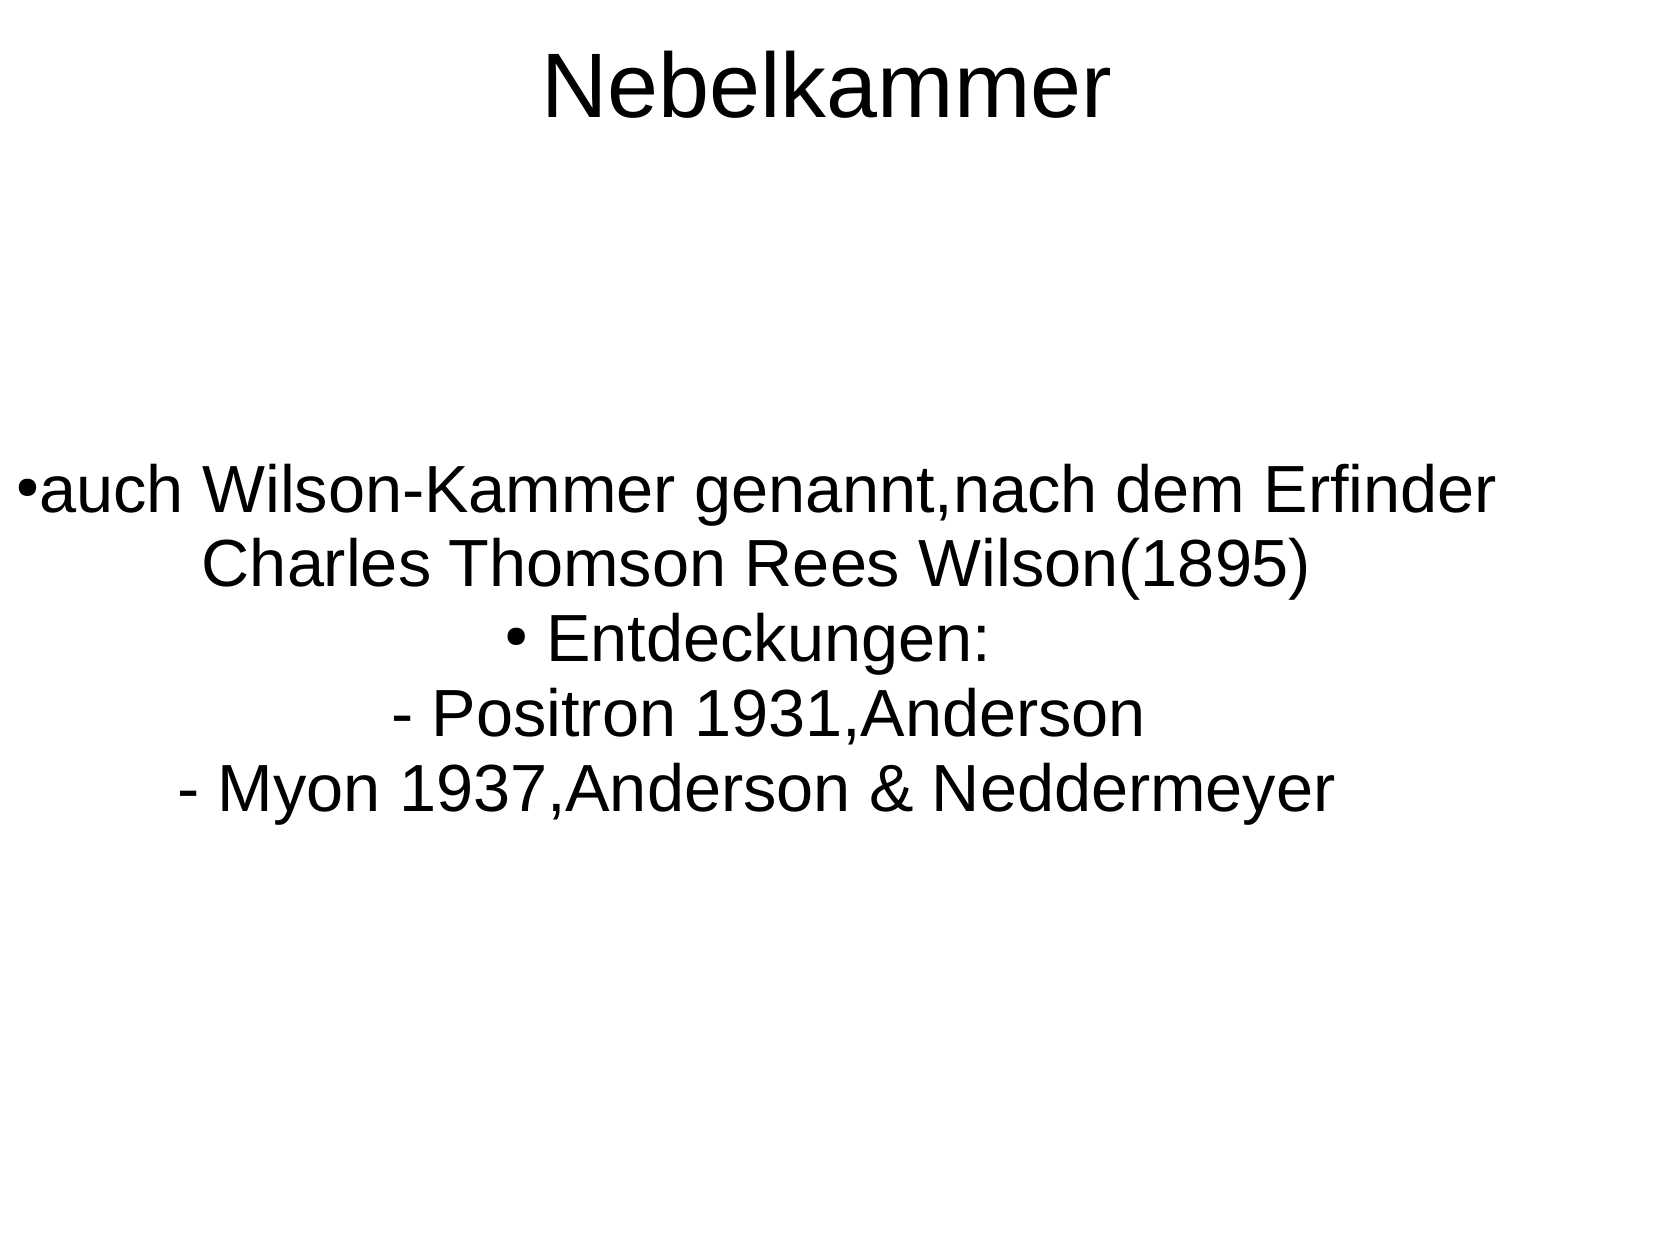

# Nebelkammer
auch Wilson-Kammer genannt,nach dem Erfinder Charles Thomson Rees Wilson(1895)
 Entdeckungen:
- Positron 1931,Anderson
- Myon 1937,Anderson & Neddermeyer